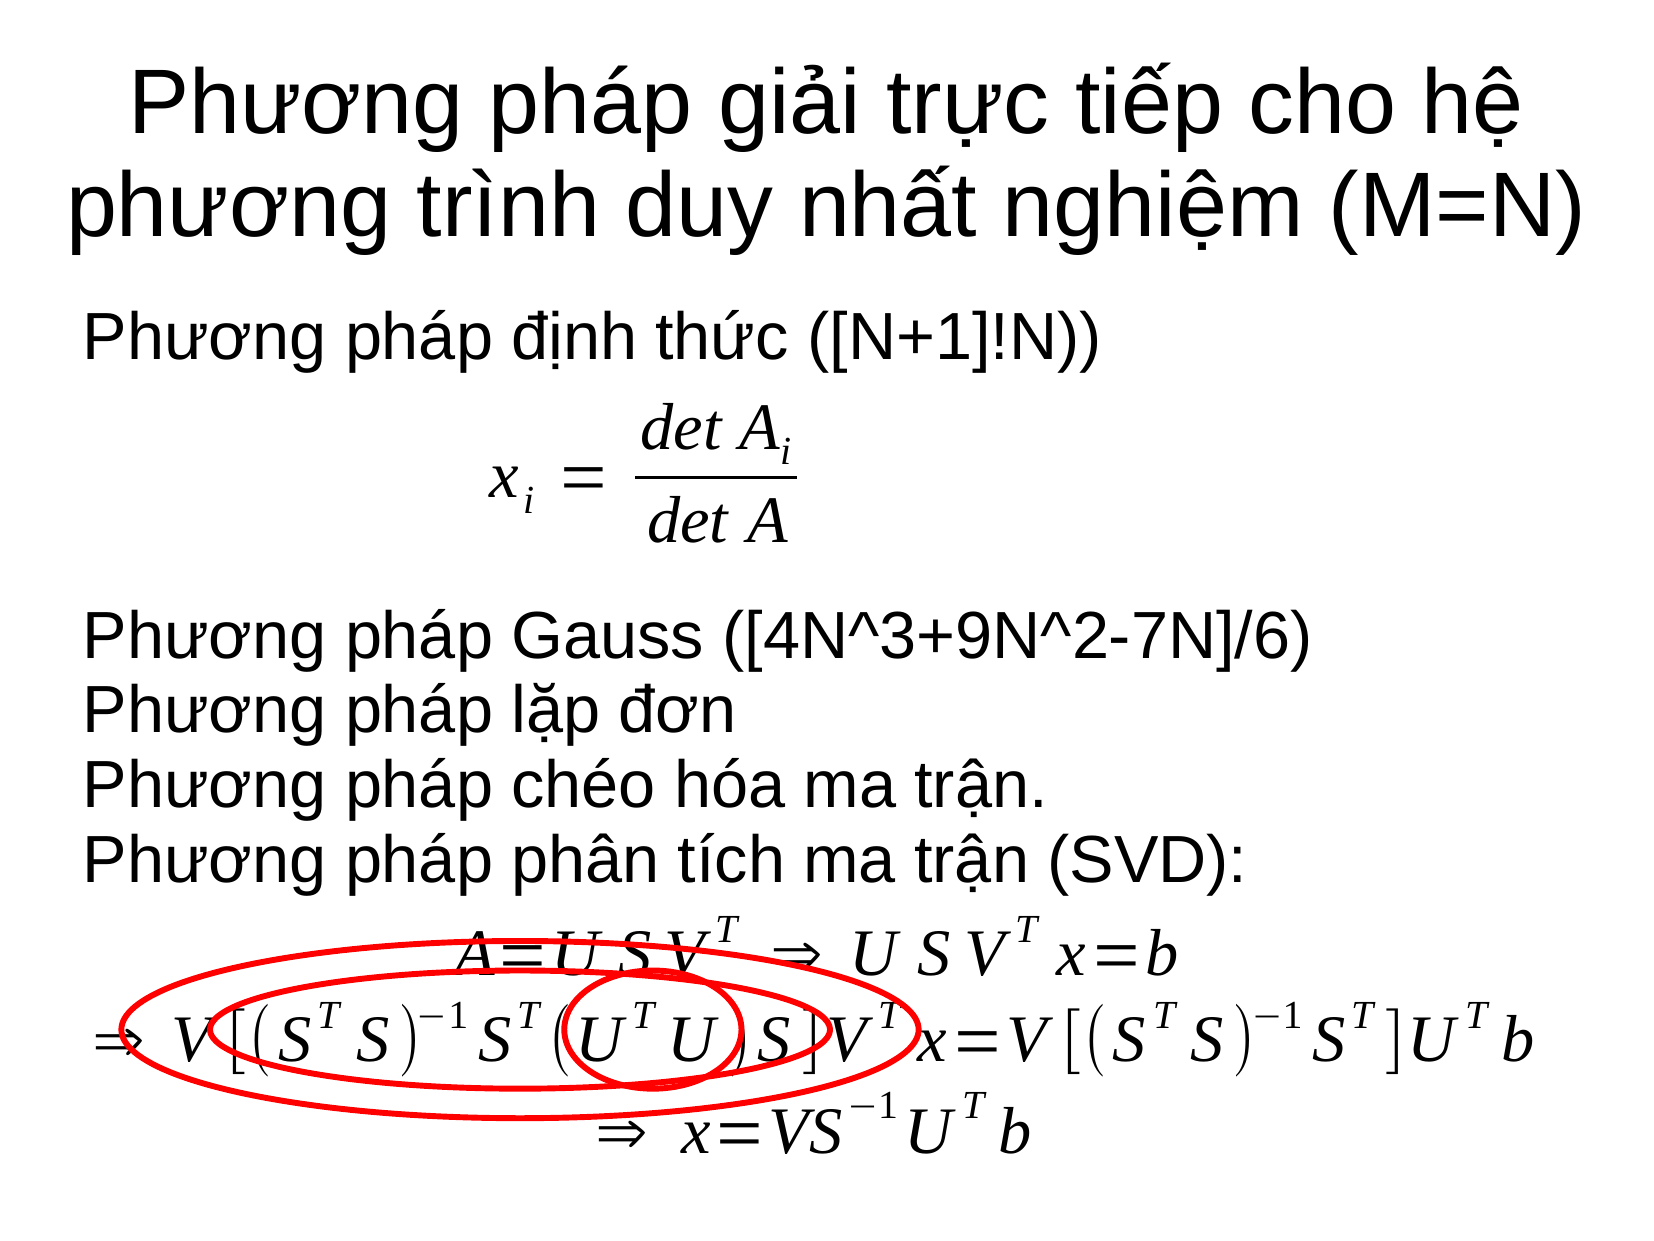

# Phương pháp giải trực tiếp cho hệ phương trình duy nhất nghiệm (M=N)
Phương pháp định thức ([N+1]!N))
Phương pháp Gauss ([4N^3+9N^2-7N]/6)
Phương pháp lặp đơn
Phương pháp chéo hóa ma trận.
Phương pháp phân tích ma trận (SVD):